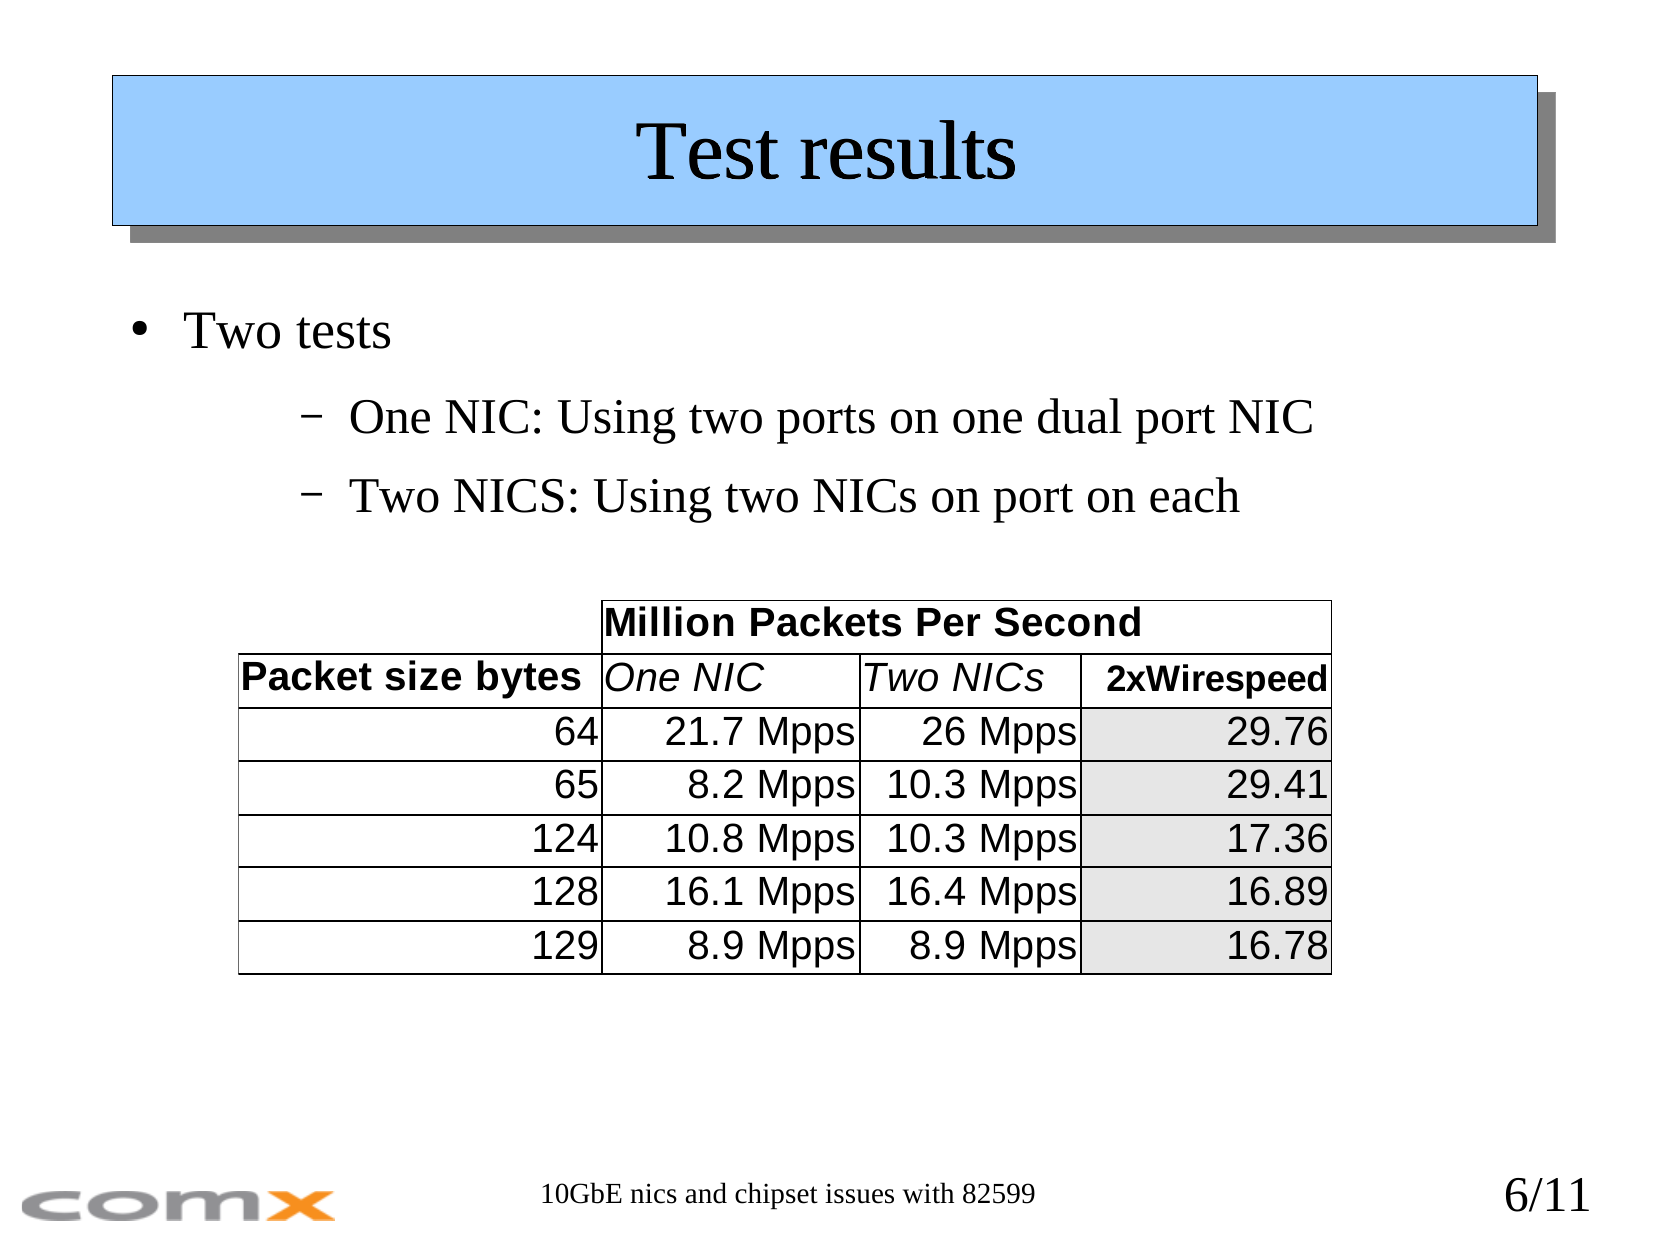

# Test results
Two tests
One NIC: Using two ports on one dual port NIC
Two NICS: Using two NICs on port on each